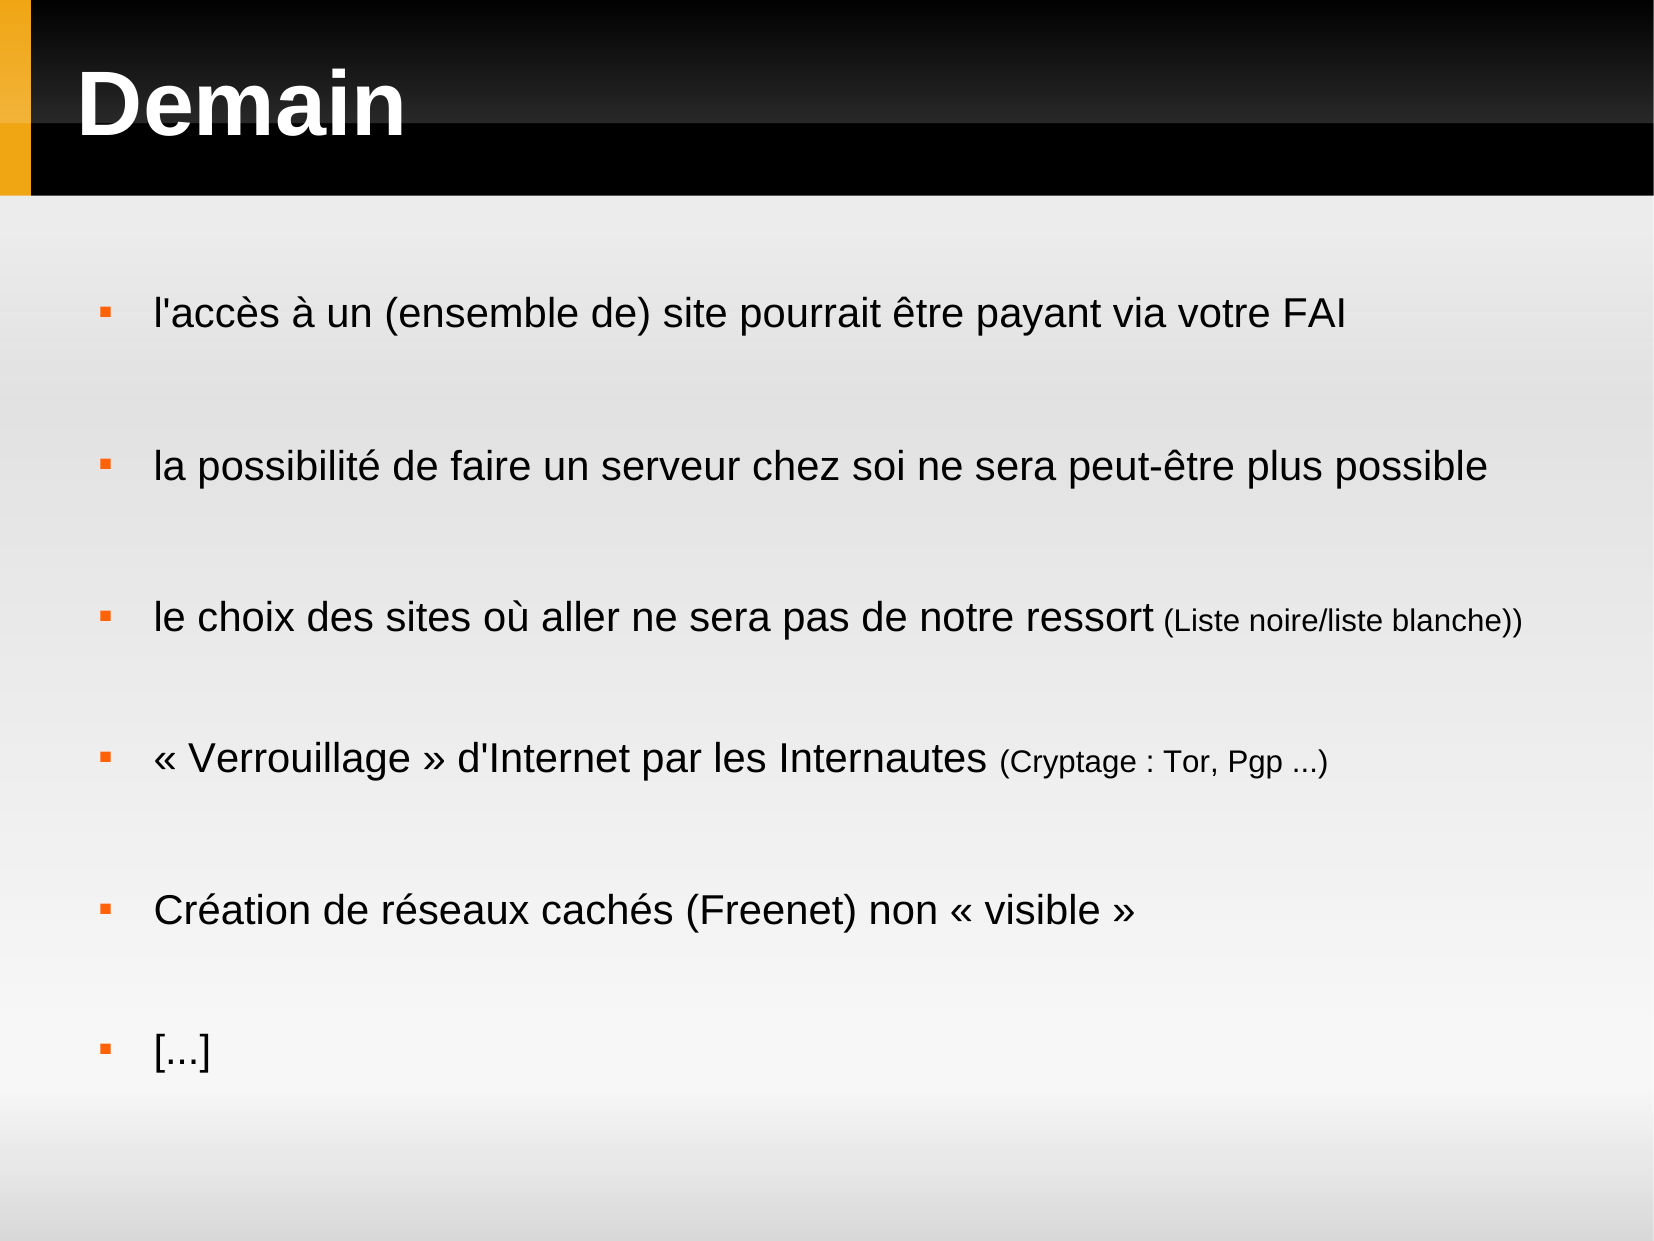

# Demain
l'accès à un (ensemble de) site pourrait être payant via votre FAI
la possibilité de faire un serveur chez soi ne sera peut-être plus possible
le choix des sites où aller ne sera pas de notre ressort (Liste noire/liste blanche))
« Verrouillage » d'Internet par les Internautes (Cryptage : Tor, Pgp ...)
Création de réseaux cachés (Freenet) non « visible »
[...]